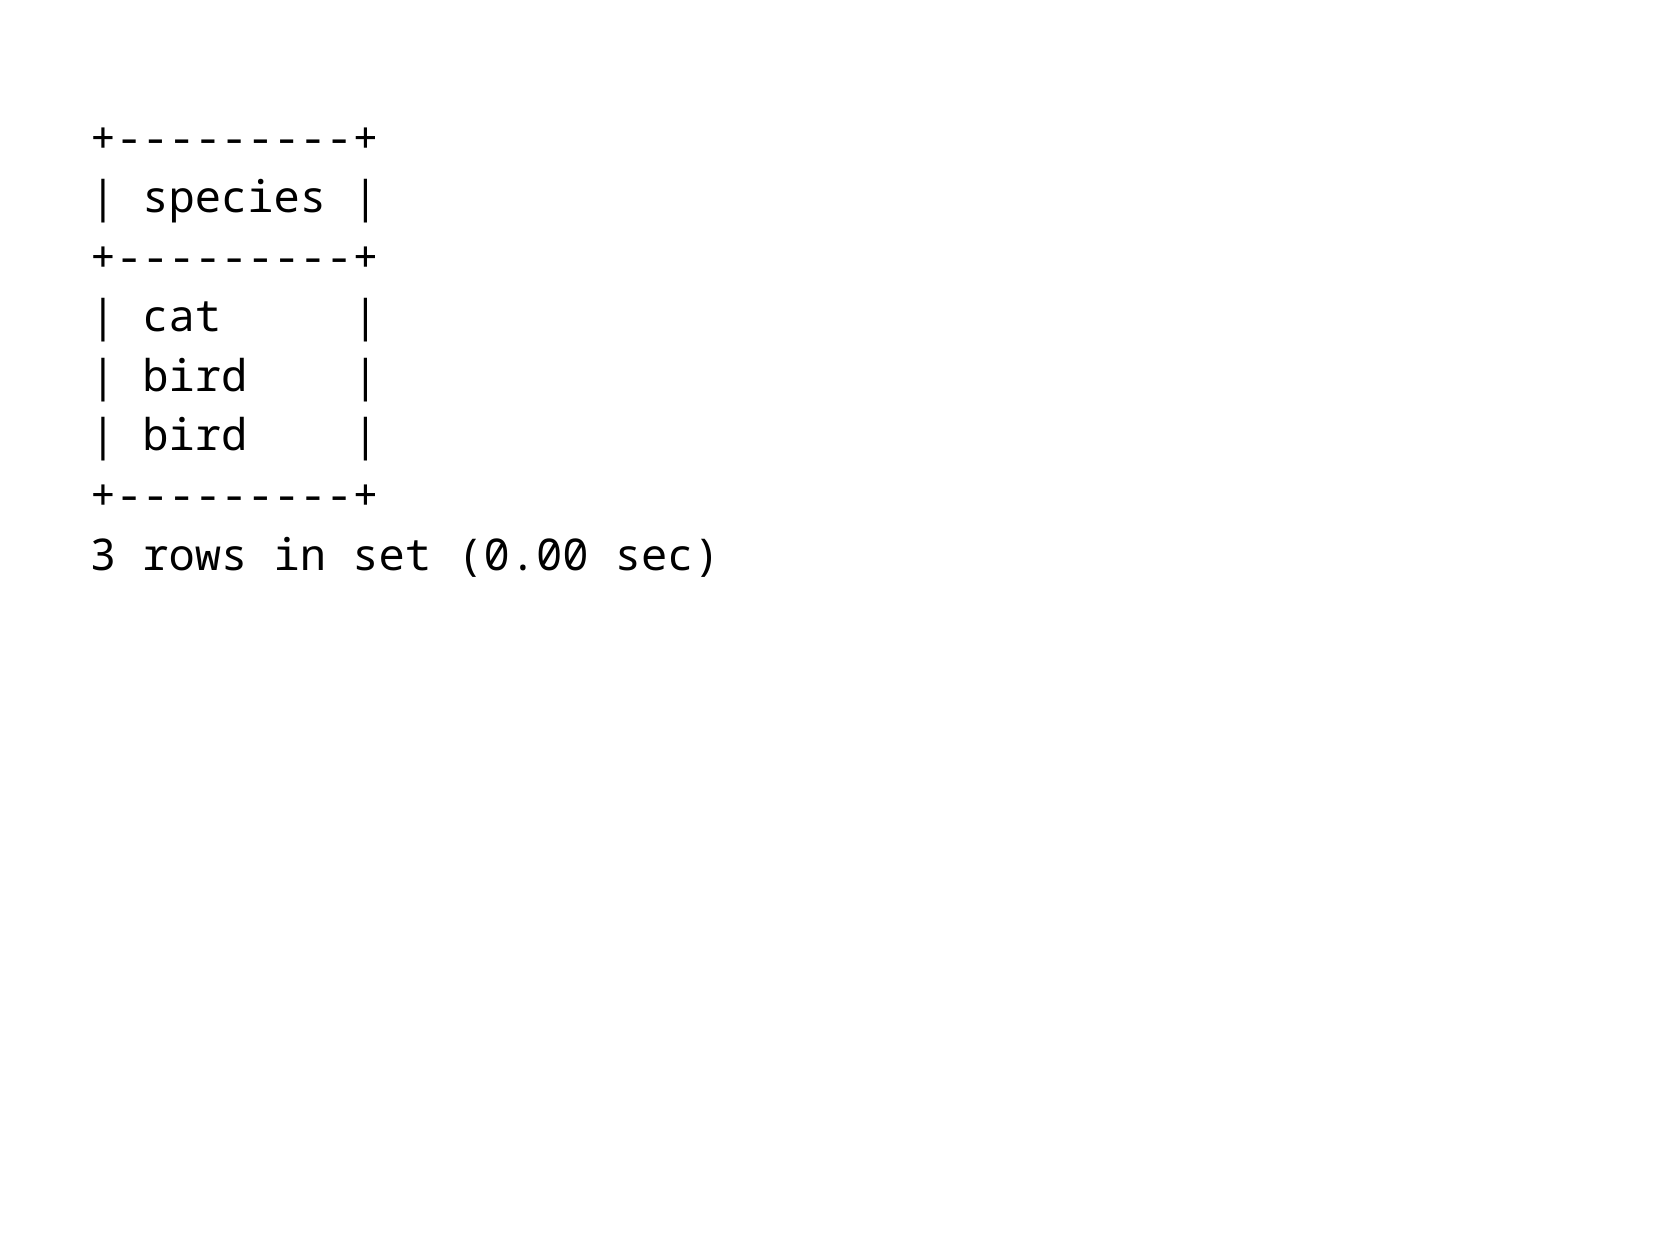

+---------+
| species |
+---------+
| cat |
| bird |
| bird |
+---------+
3 rows in set (0.00 sec)